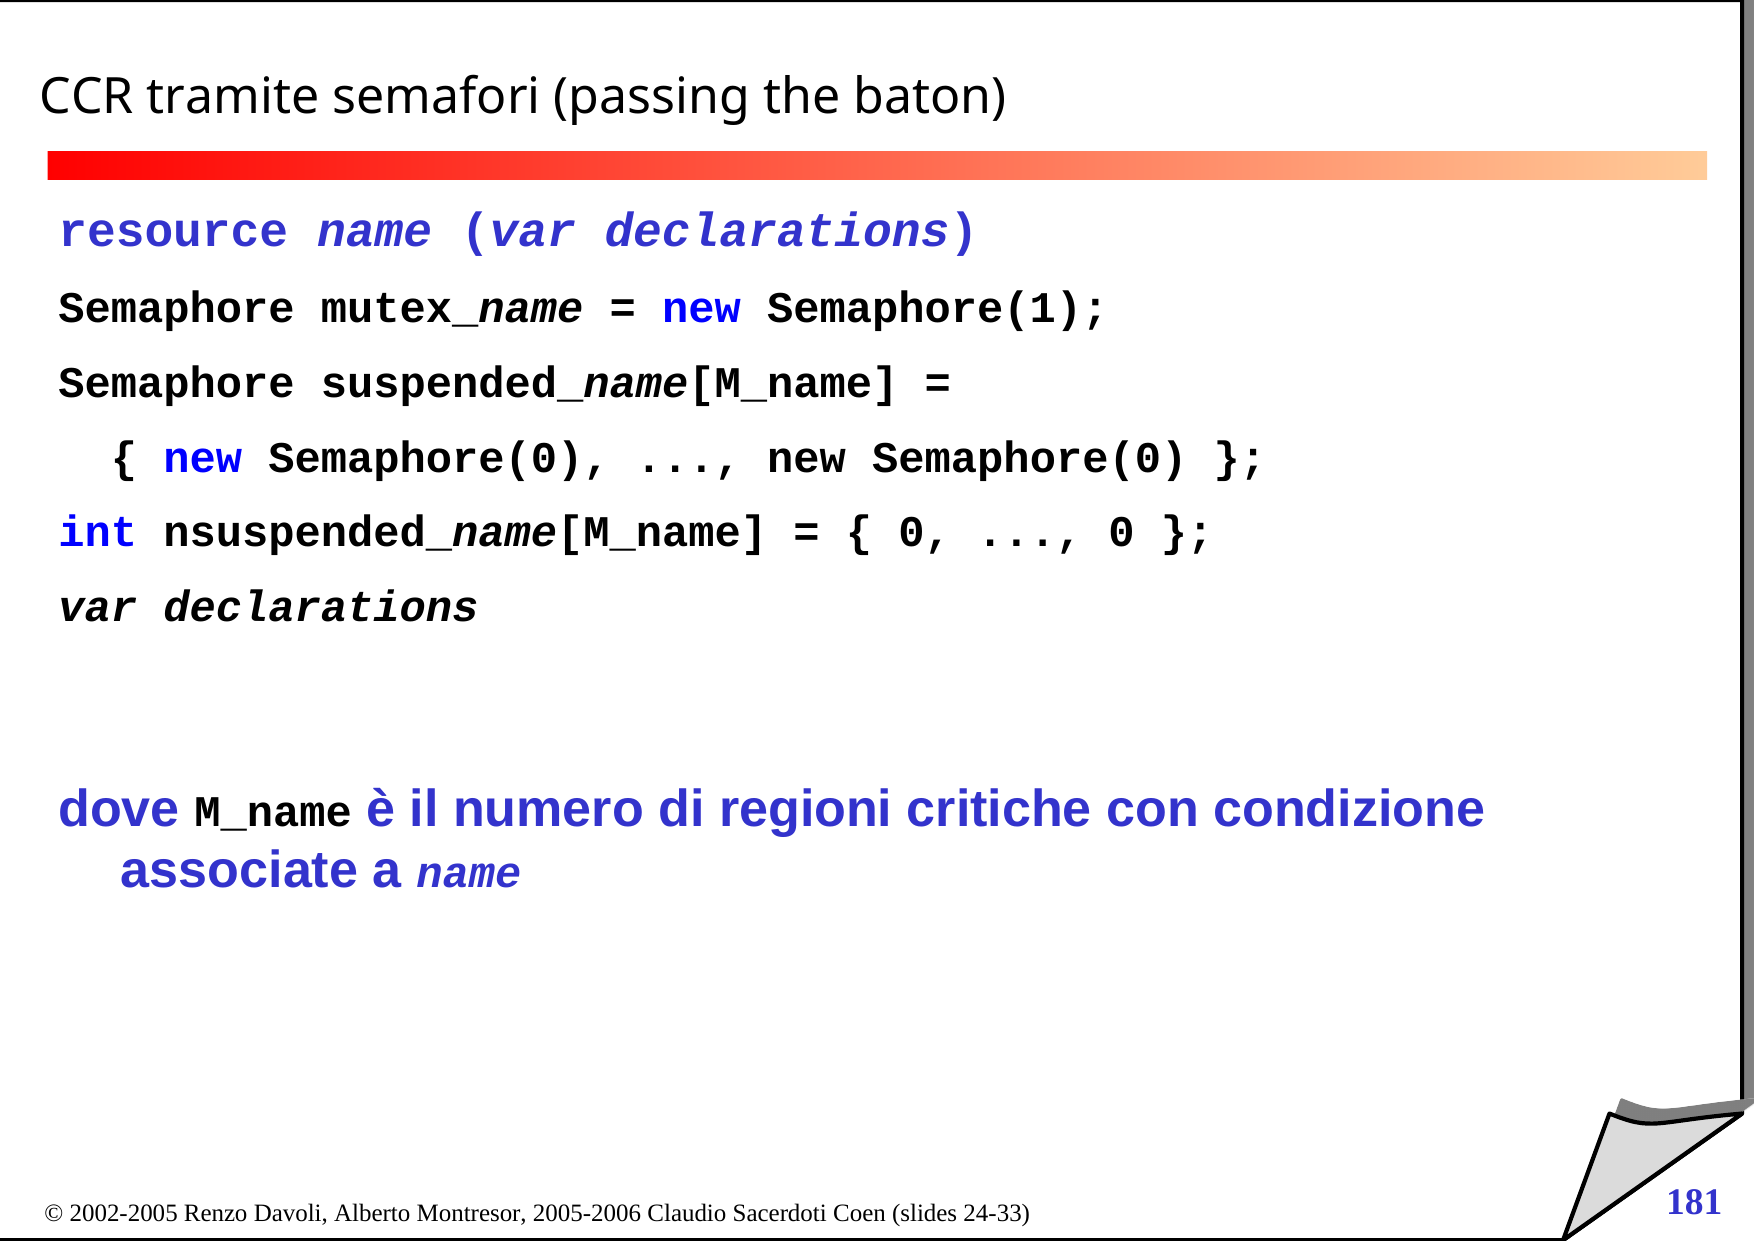

# CCR tramite semafori (passing the baton)
resource name (var declarations)
Semaphore mutex_name = new Semaphore(1);
Semaphore suspended_name[M_name] =
 { new Semaphore(0), ..., new Semaphore(0) };
int nsuspended_name[M_name] = { 0, ..., 0 };
var declarations
dove M_name è il numero di regioni critiche con condizione associate a name